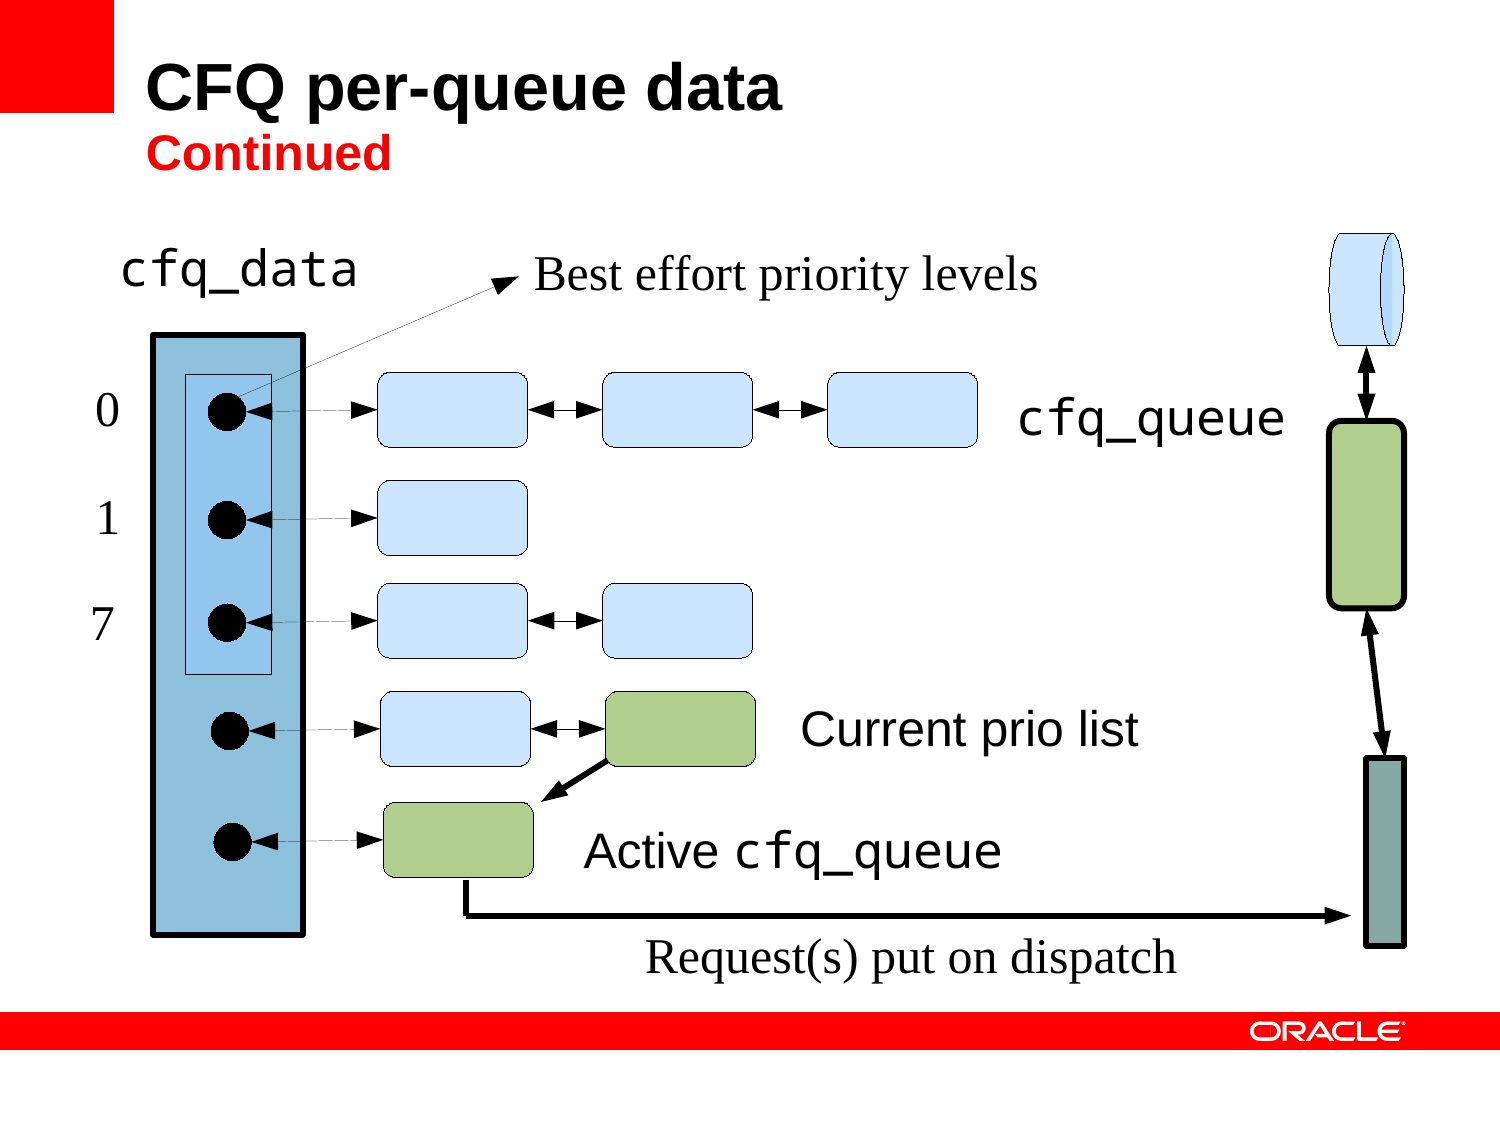

# CFQ per-queue data Continued
cfq_data
Best effort priority levels
0
cfq_queue
1
7
Current prio list
Active cfq_queue
Request(s) put on dispatch